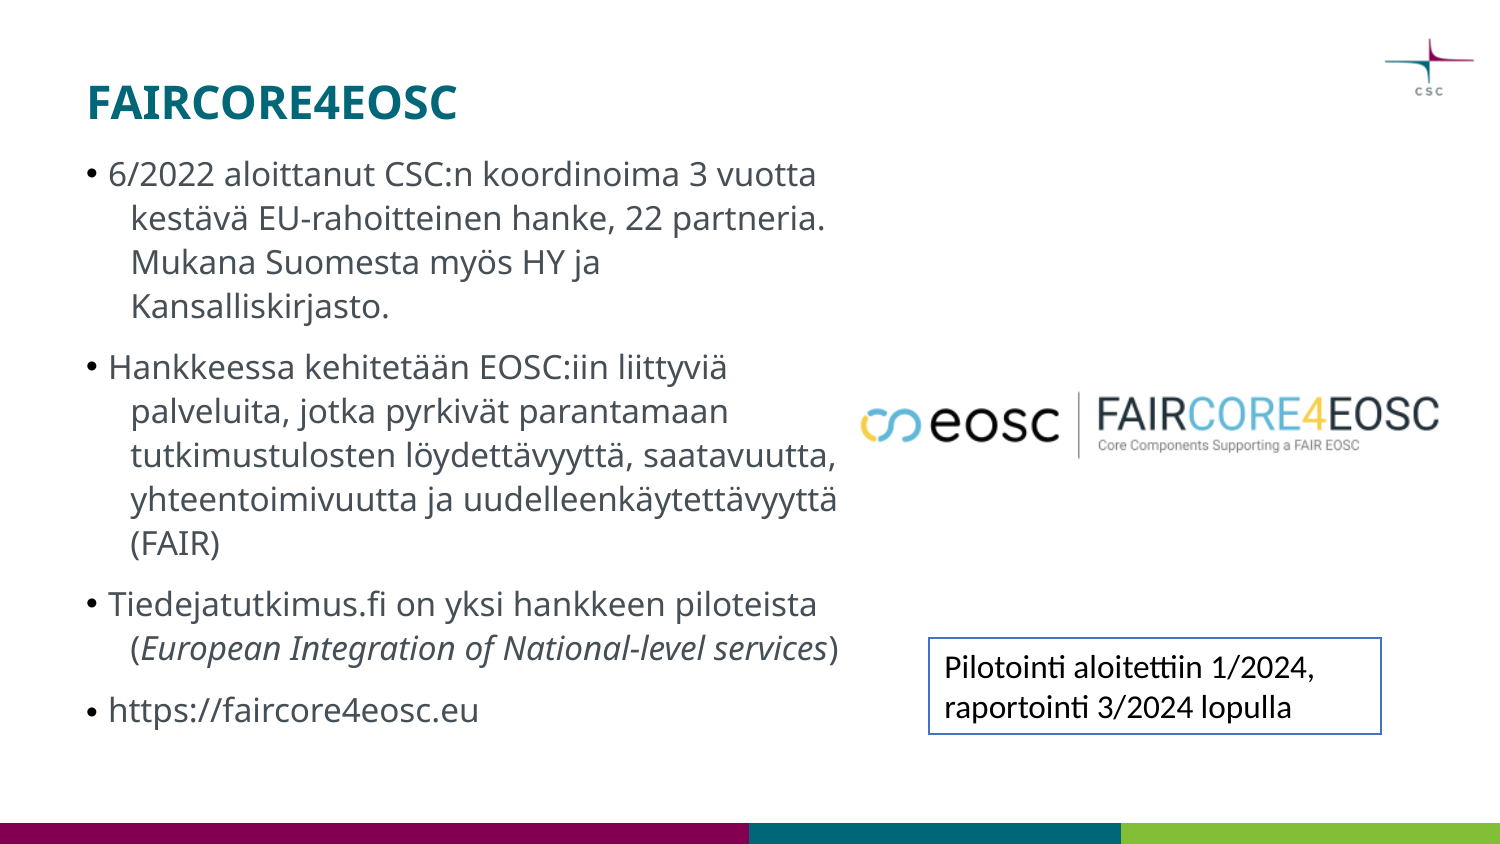

# FAIRCORE4EOSC
6/2022 aloittanut CSC:n koordinoima 3 vuotta kestävä EU-rahoitteinen hanke, 22 partneria. Mukana Suomesta myös HY ja Kansalliskirjasto.
Hankkeessa kehitetään EOSC:iin liittyviä palveluita, jotka pyrkivät parantamaan tutkimustulosten löydettävyyttä, saatavuutta, yhteentoimivuutta ja uudelleenkäytettävyyttä (FAIR)
Tiedejatutkimus.fi on yksi hankkeen piloteista (European Integration of National-level services)
https://faircore4eosc.eu
Pilotointi aloitettiin 1/2024, raportointi 3/2024 lopulla